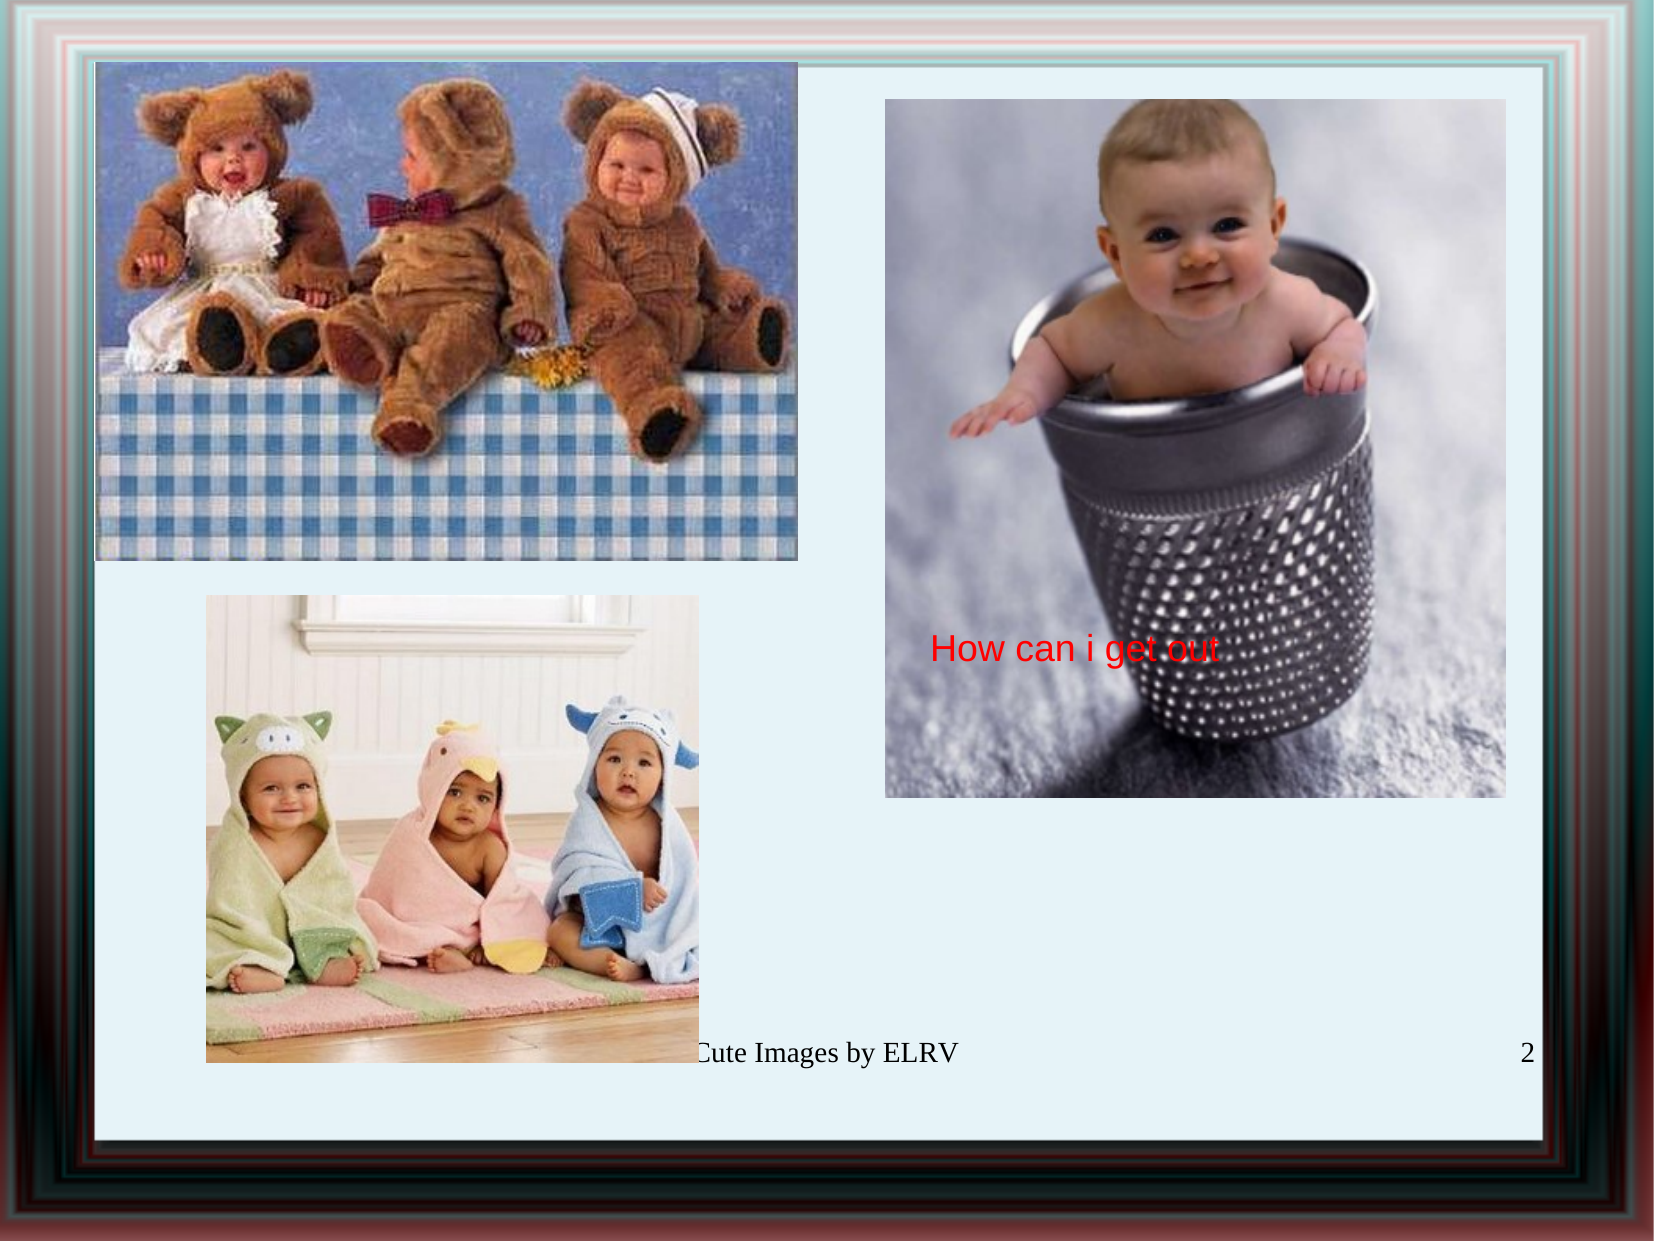

How can i get out
Cute Images by ELRV
2